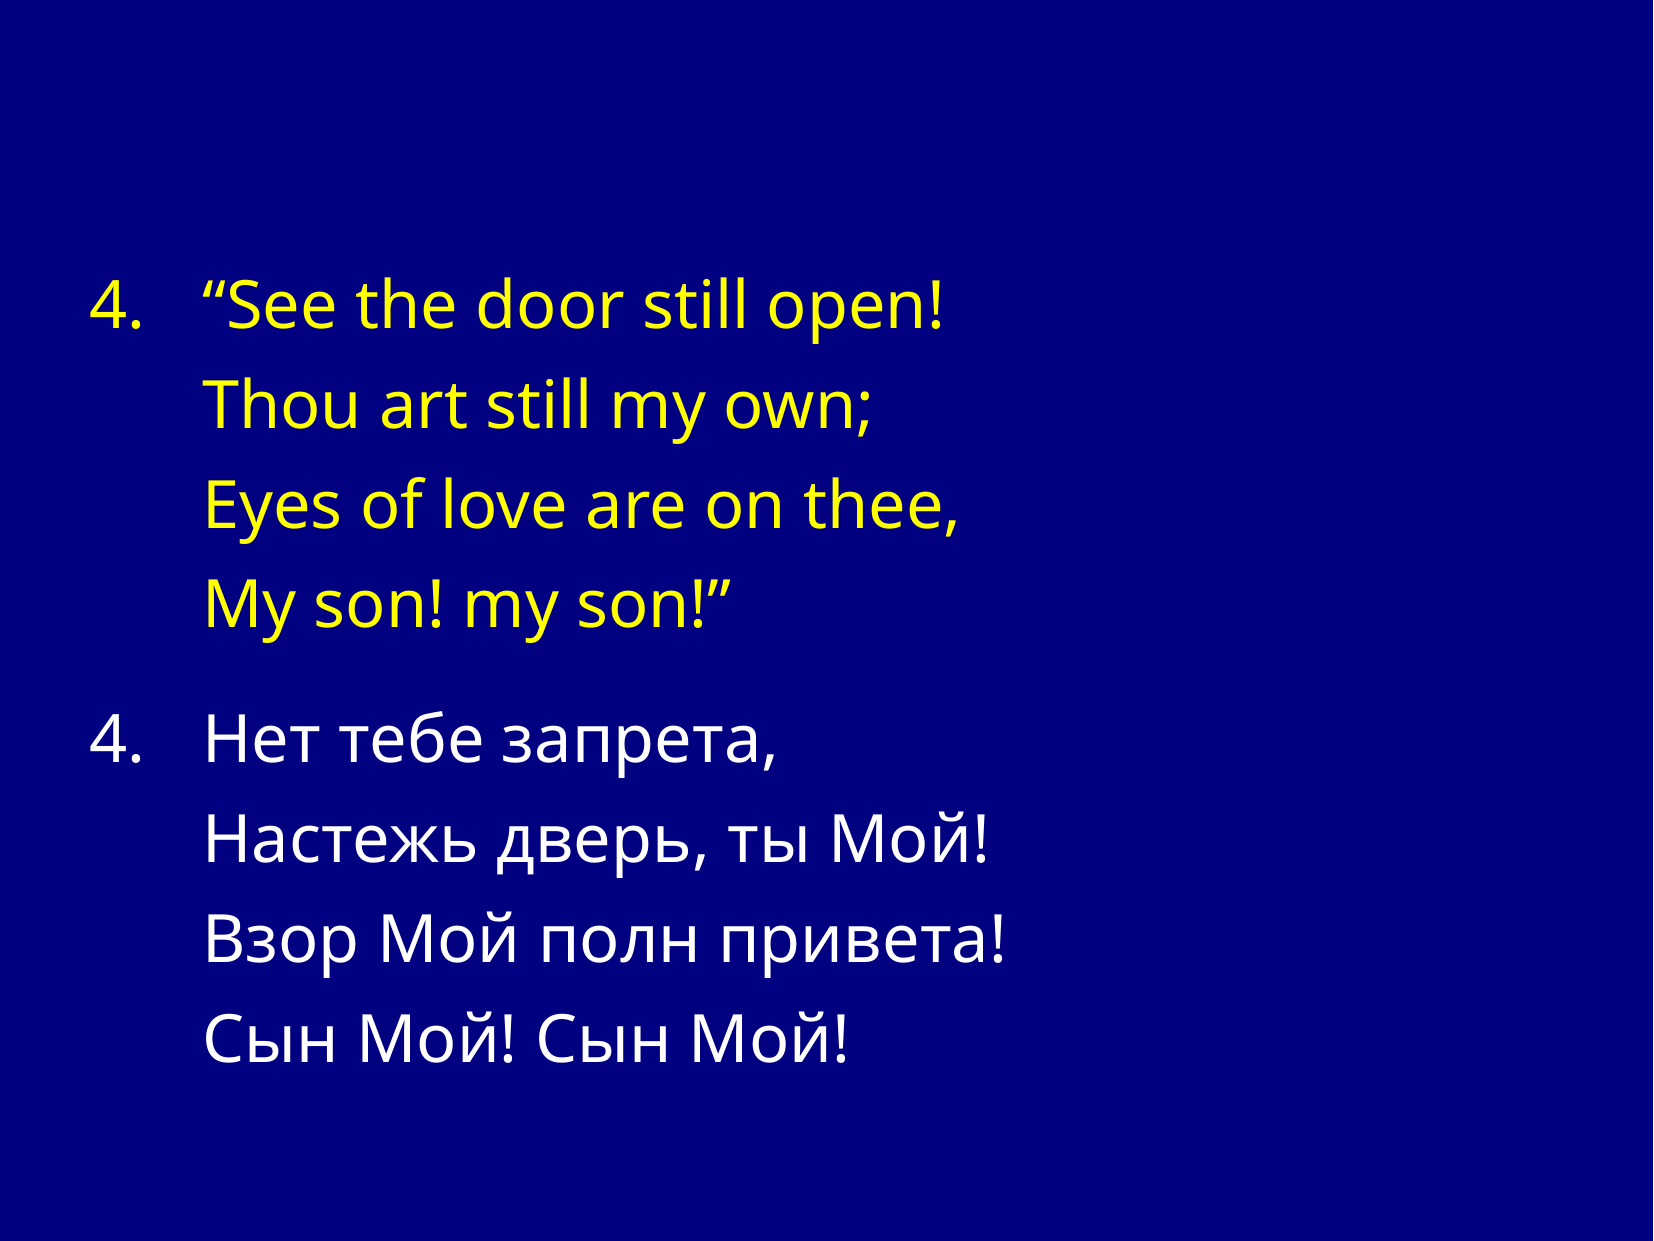

4.	“See the door still open!
	Thou art still my own;
	Eyes of love are on thee,
	My son! my son!”
4.	Нет тебе запрета,
	Настежь дверь, ты Мой!
	Взор Мой полн привета!
	Сын Мой! Сын Мой!